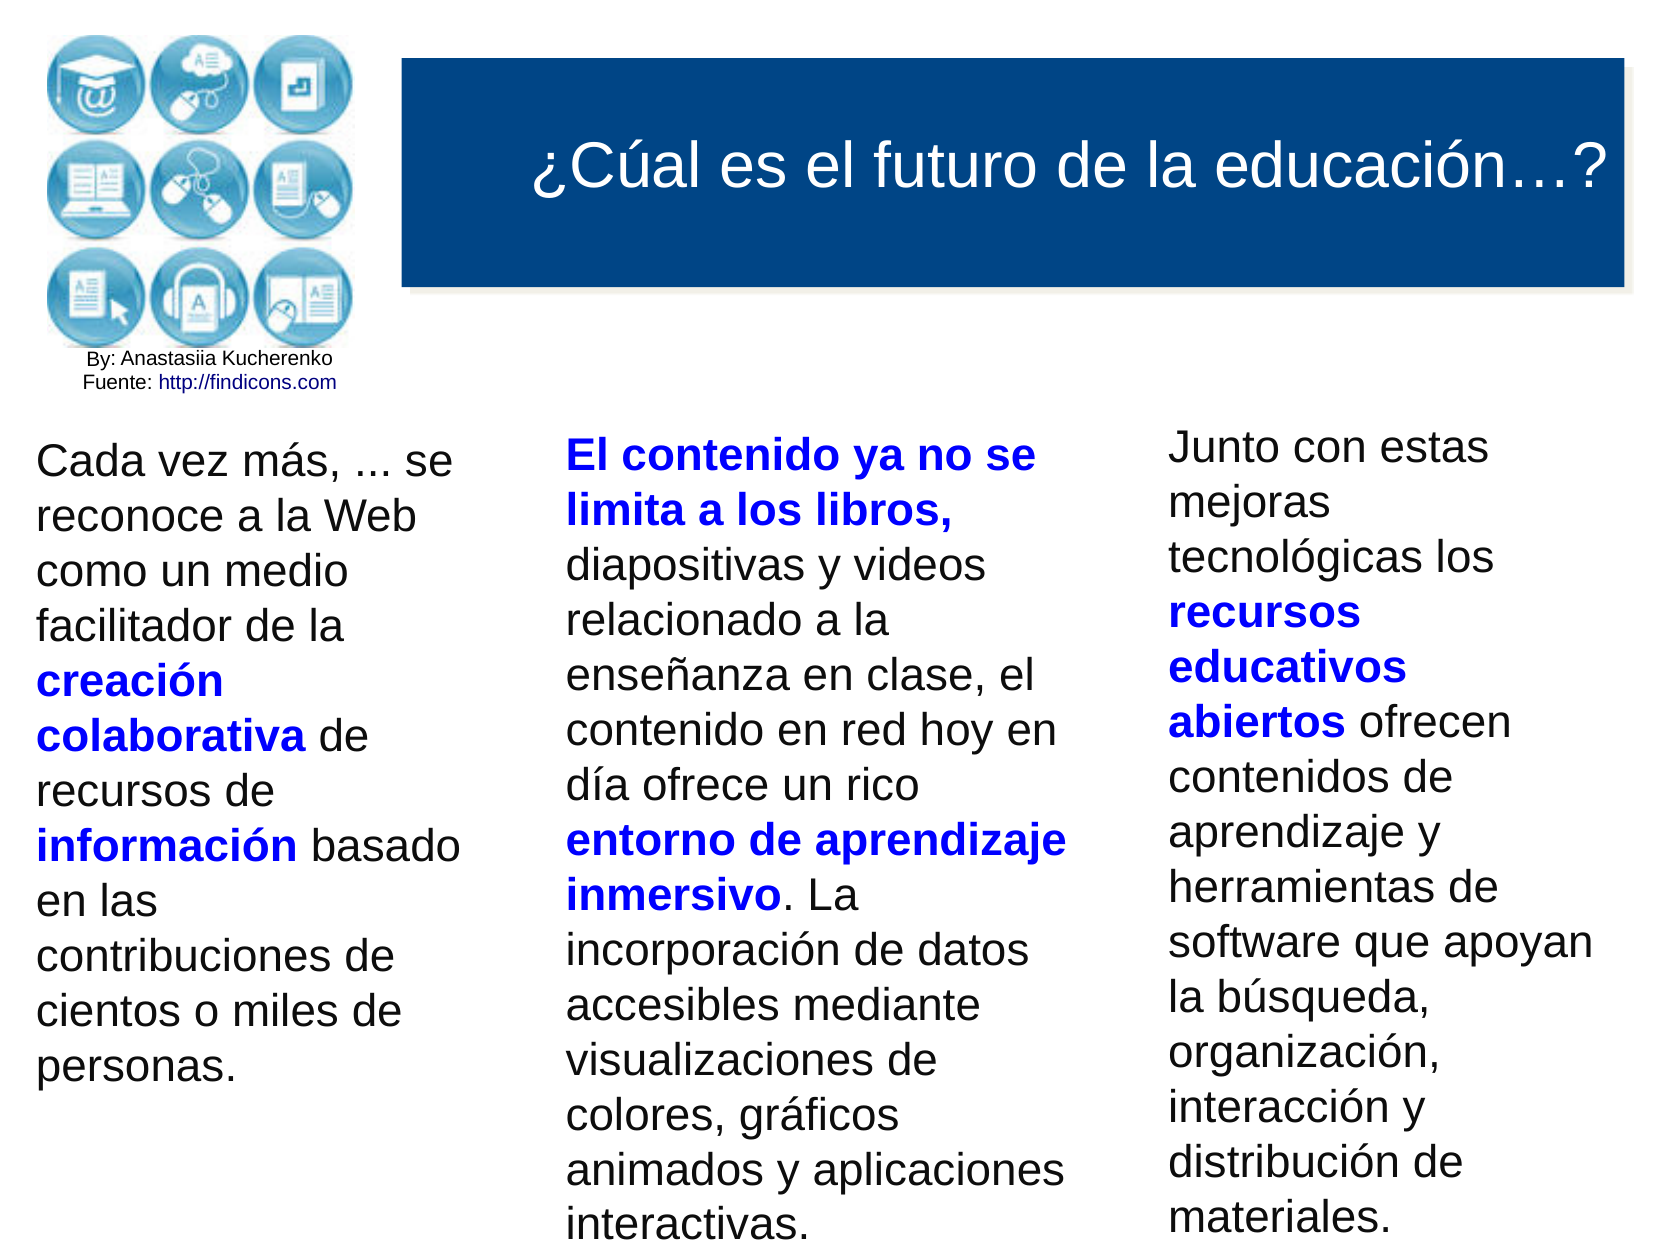

¿Cúal es el futuro de la educación…?
By: Anastasiia Kucherenko
Fuente: http://findicons.com
Junto con estas mejoras tecnológicas los recursos educativos abiertos ofrecen contenidos de aprendizaje y herramientas de software que apoyan la búsqueda, organización, interacción y distribución de materiales.
El contenido ya no se limita a los libros, diapositivas y videos relacionado a la enseñanza en clase, el contenido en red hoy en día ofrece un rico entorno de aprendizaje inmersivo. La incorporación de datos accesibles mediante visualizaciones de colores, gráficos animados y aplicaciones interactivas.
Cada vez más, ... se reconoce a la Web como un medio facilitador de la creación colaborativa de recursos de información basado en las contribuciones de cientos o miles de personas.